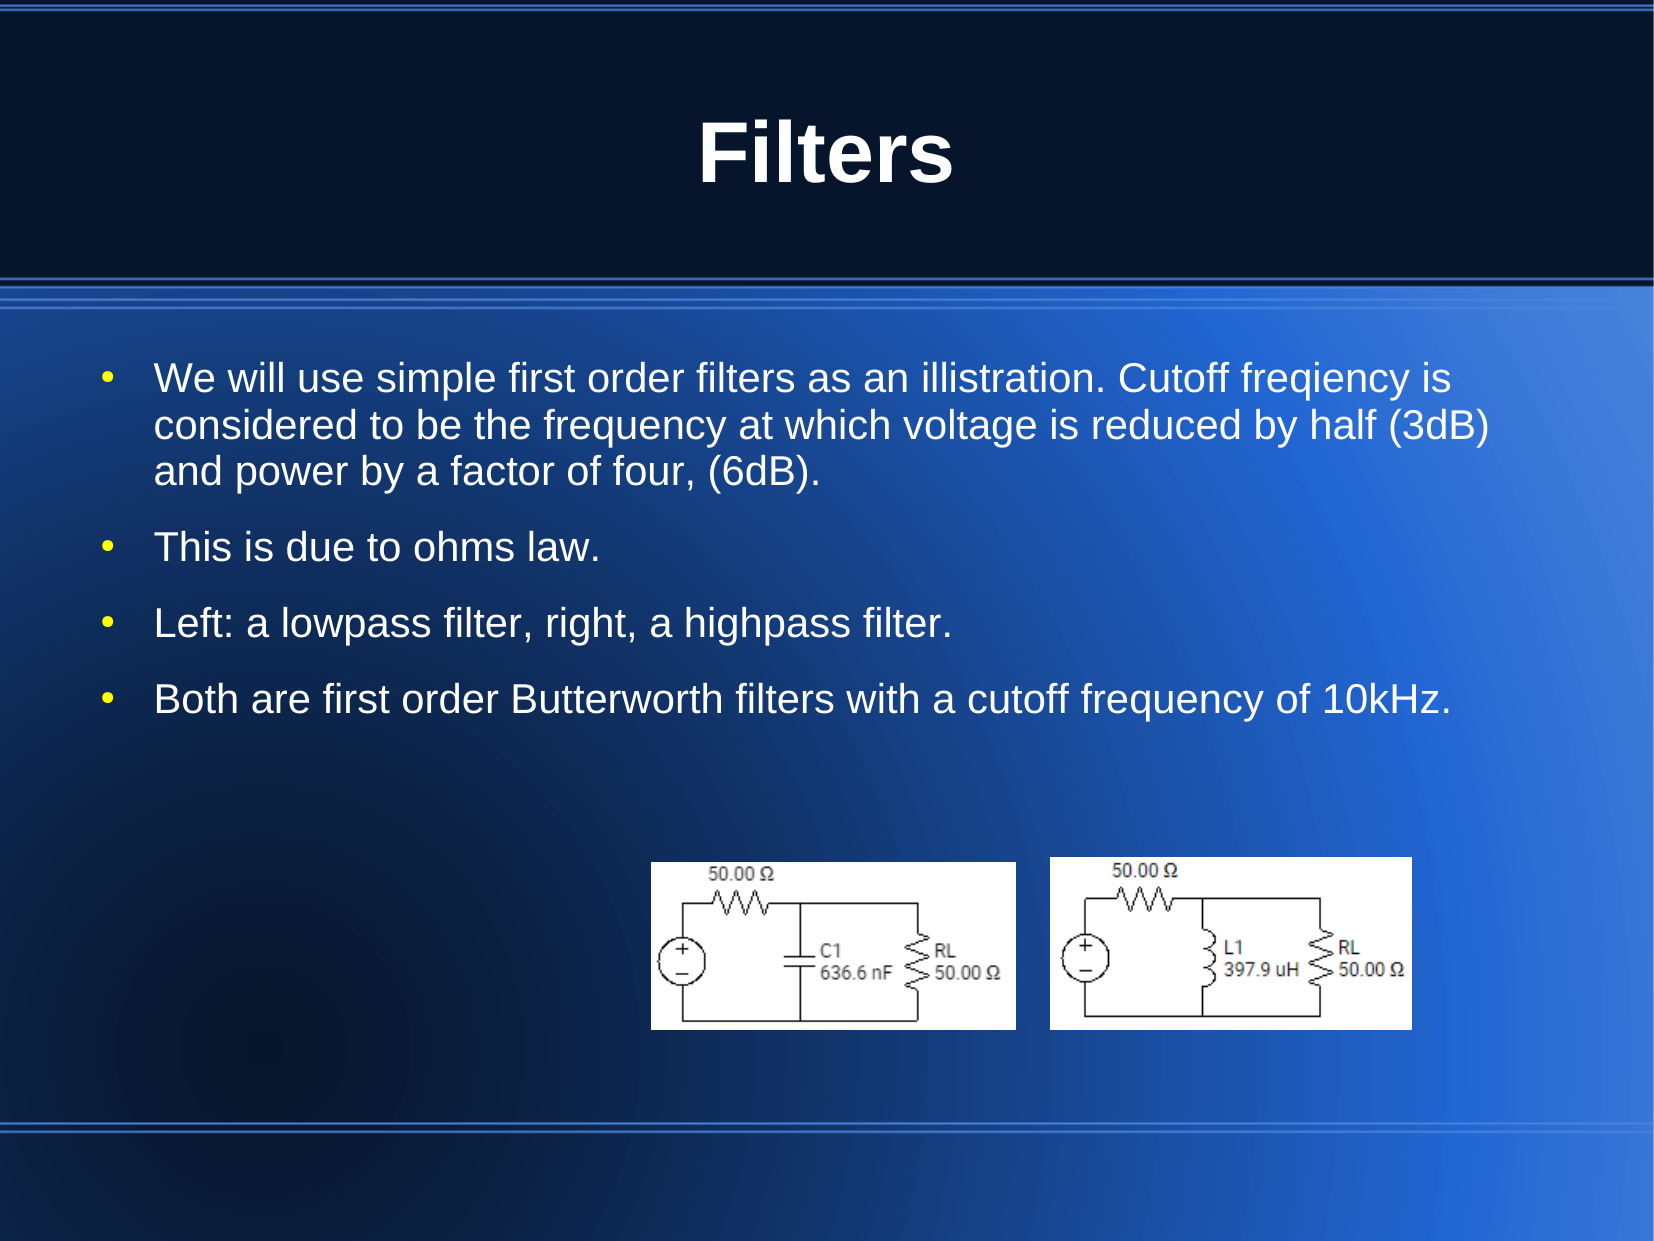

# Filters
We will use simple first order filters as an illistration. Cutoff freqiency is considered to be the frequency at which voltage is reduced by half (3dB) and power by a factor of four, (6dB).
This is due to ohms law.
Left: a lowpass filter, right, a highpass filter.
Both are first order Butterworth filters with a cutoff frequency of 10kHz.